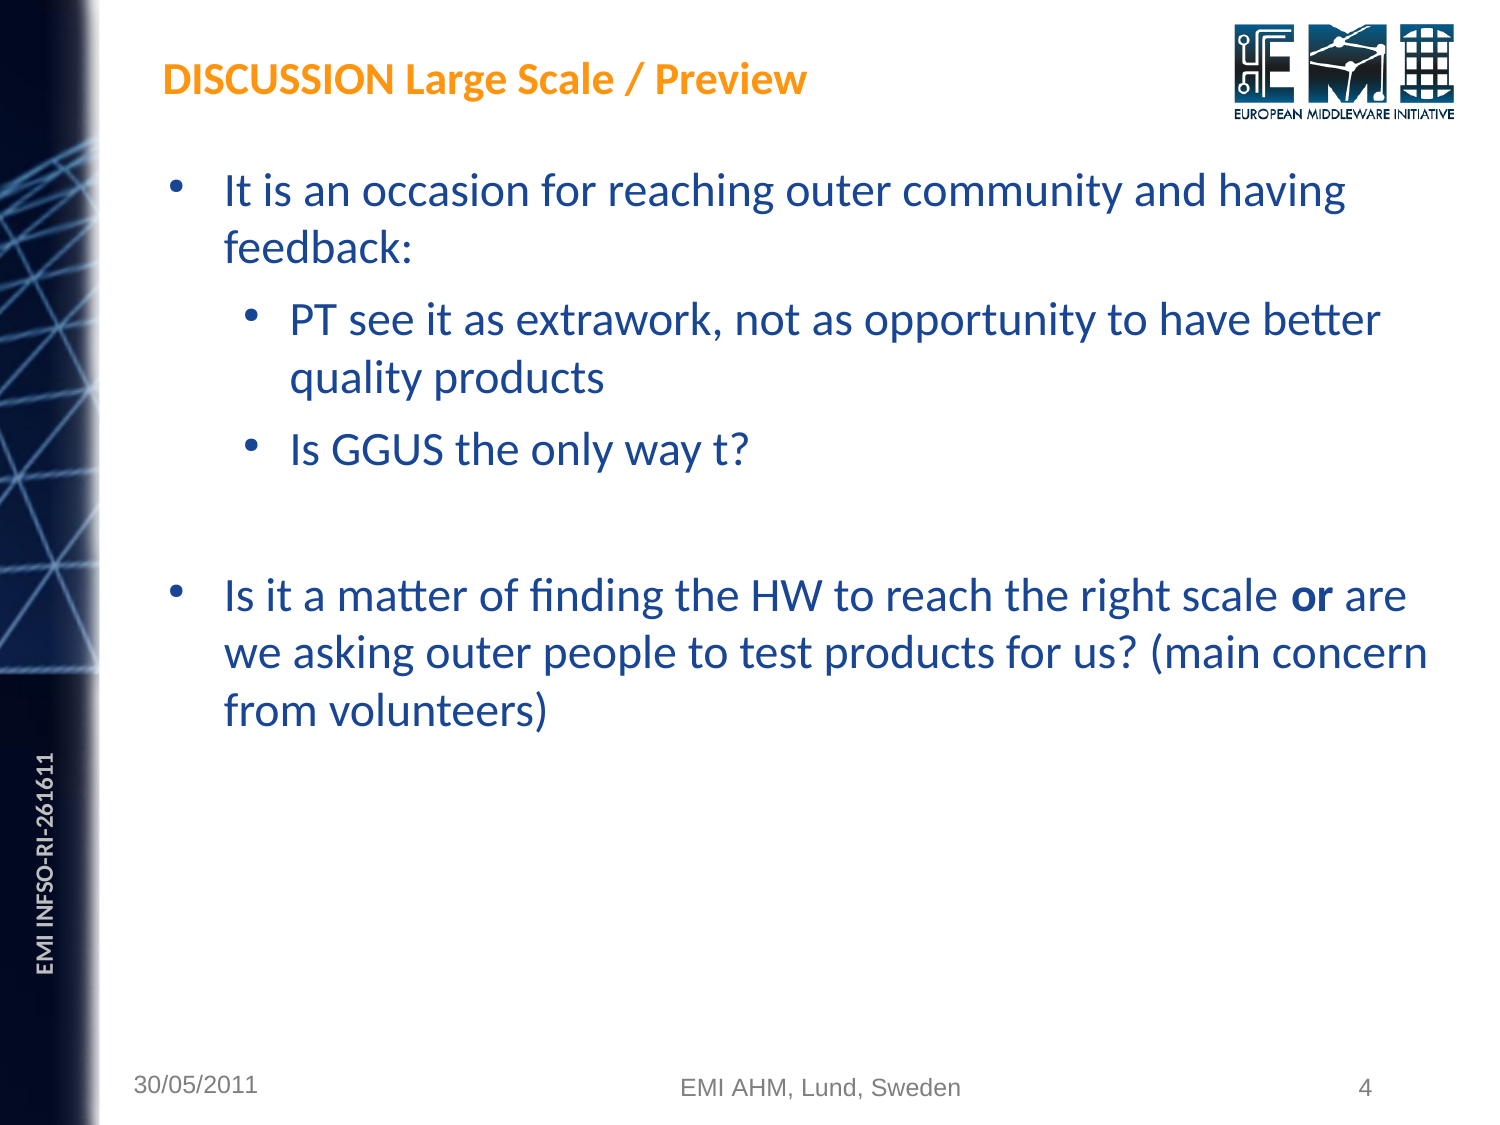

DISCUSSION Large Scale / Preview
# It is an occasion for reaching outer community and having feedback:
PT see it as extrawork, not as opportunity to have better quality products
Is GGUS the only way t?
Is it a matter of finding the HW to reach the right scale or are we asking outer people to test products for us? (main concern from volunteers)
30/05/2011
EMI AHM, Lund, Sweden